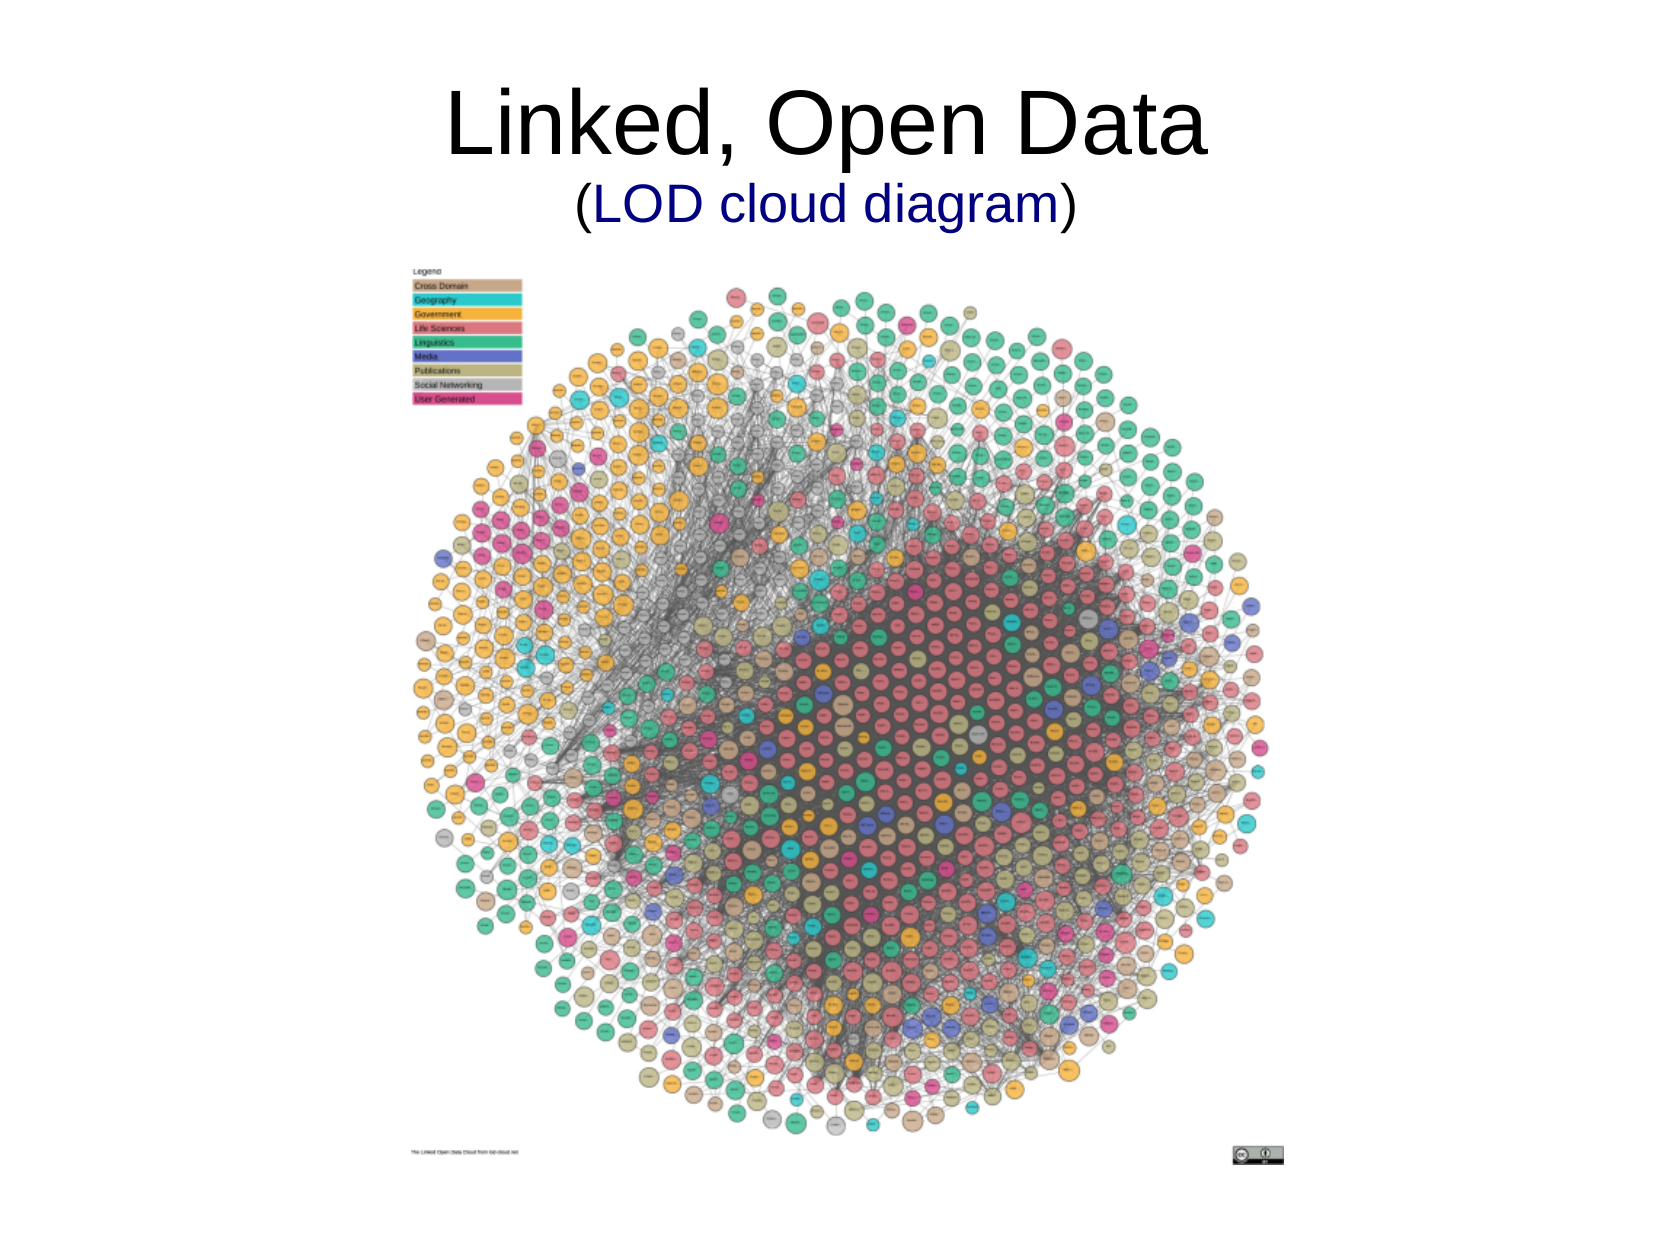

# Linked, Open Data (LOD cloud diagram)